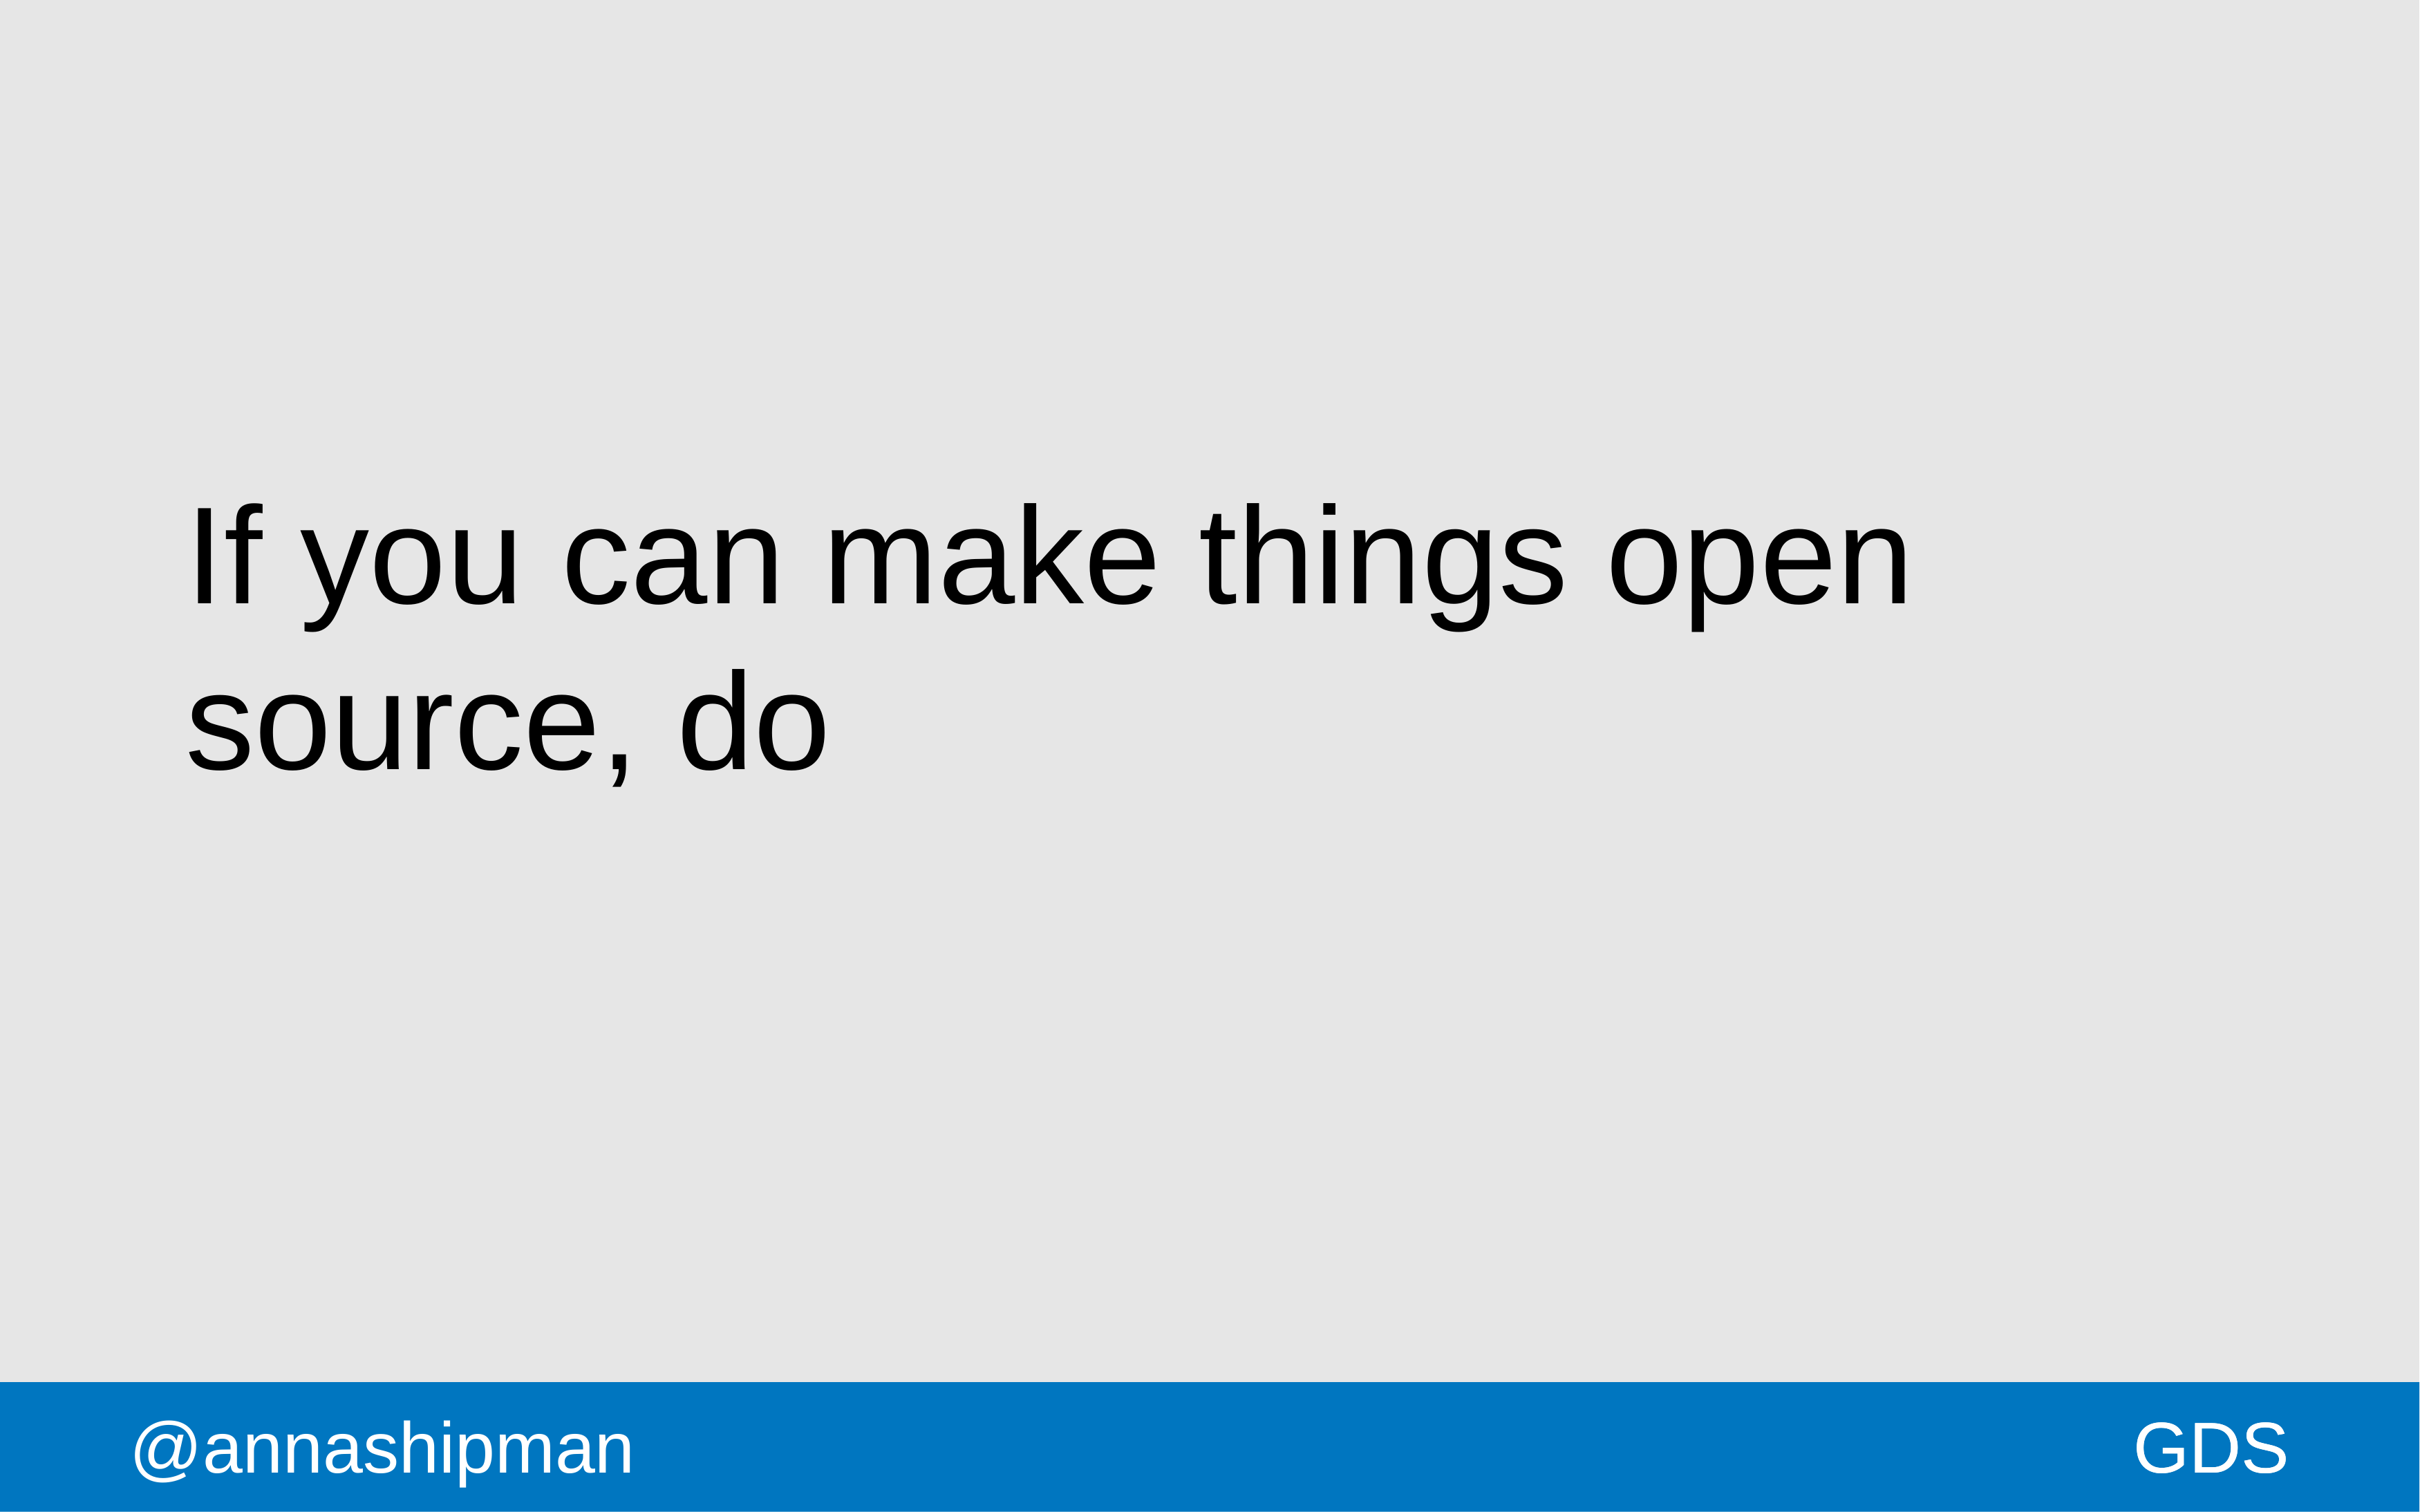

# If you can make things open source, do